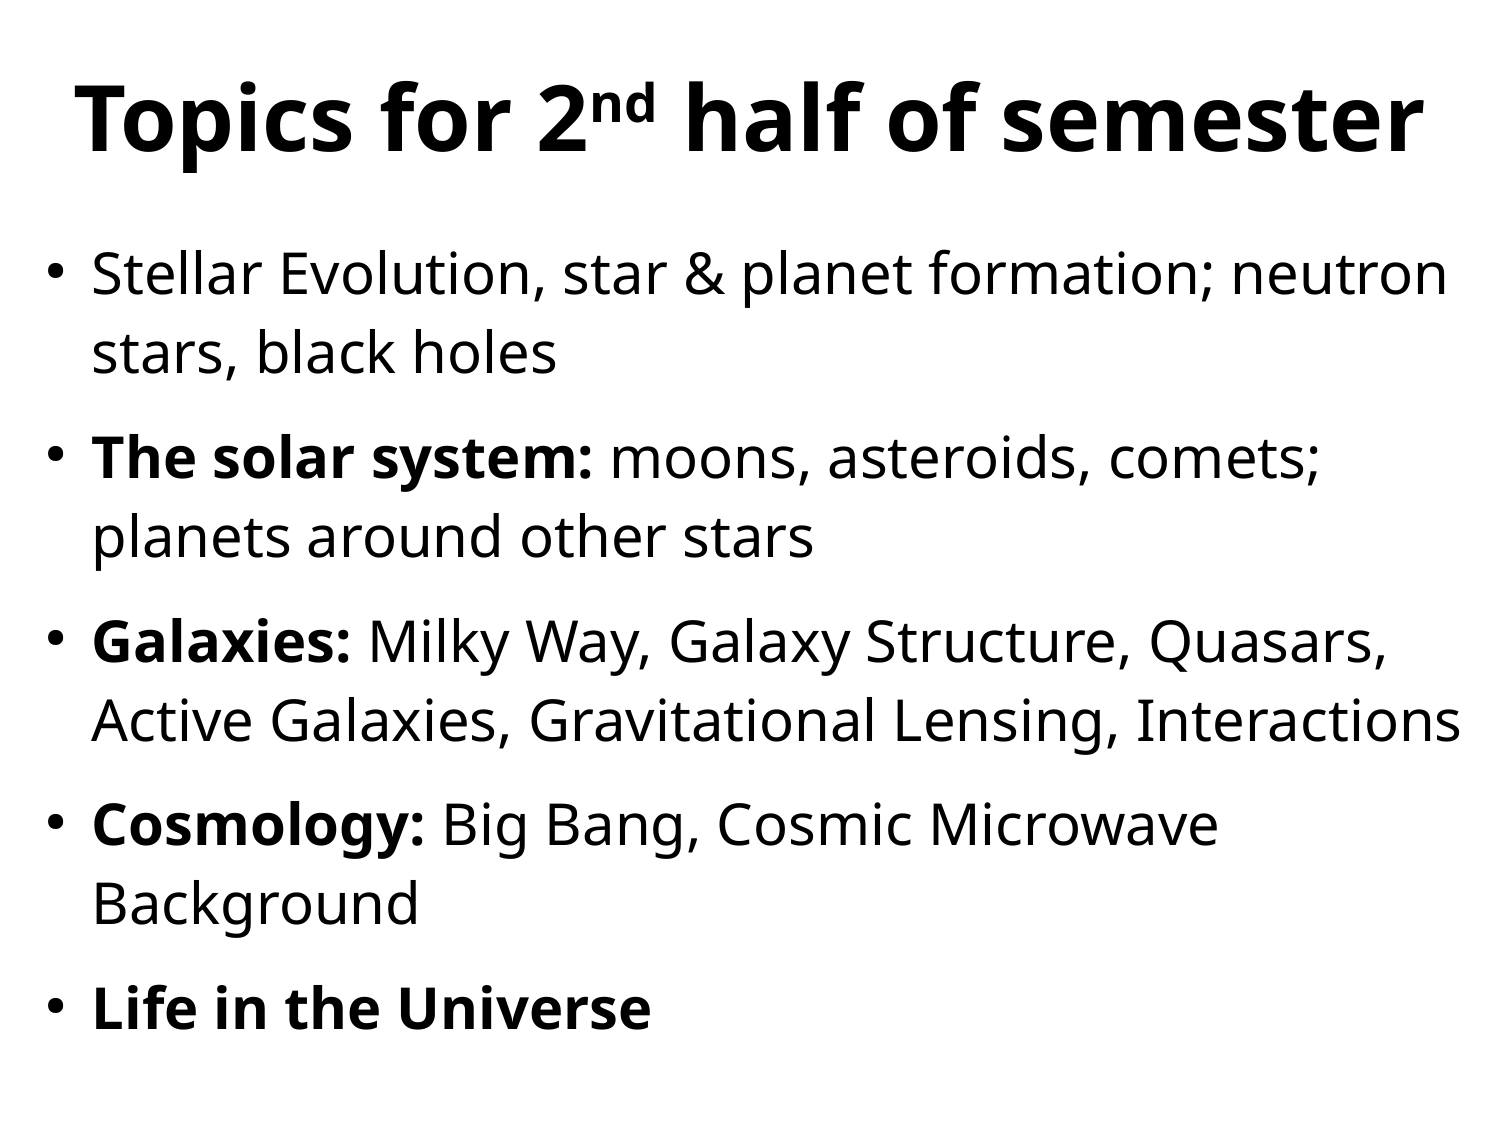

# Topics for 2nd half of semester
Stellar Evolution, star & planet formation; neutron stars, black holes
The solar system: moons, asteroids, comets; planets around other stars
Galaxies: Milky Way, Galaxy Structure, Quasars, Active Galaxies, Gravitational Lensing, Interactions
Cosmology: Big Bang, Cosmic Microwave Background
Life in the Universe